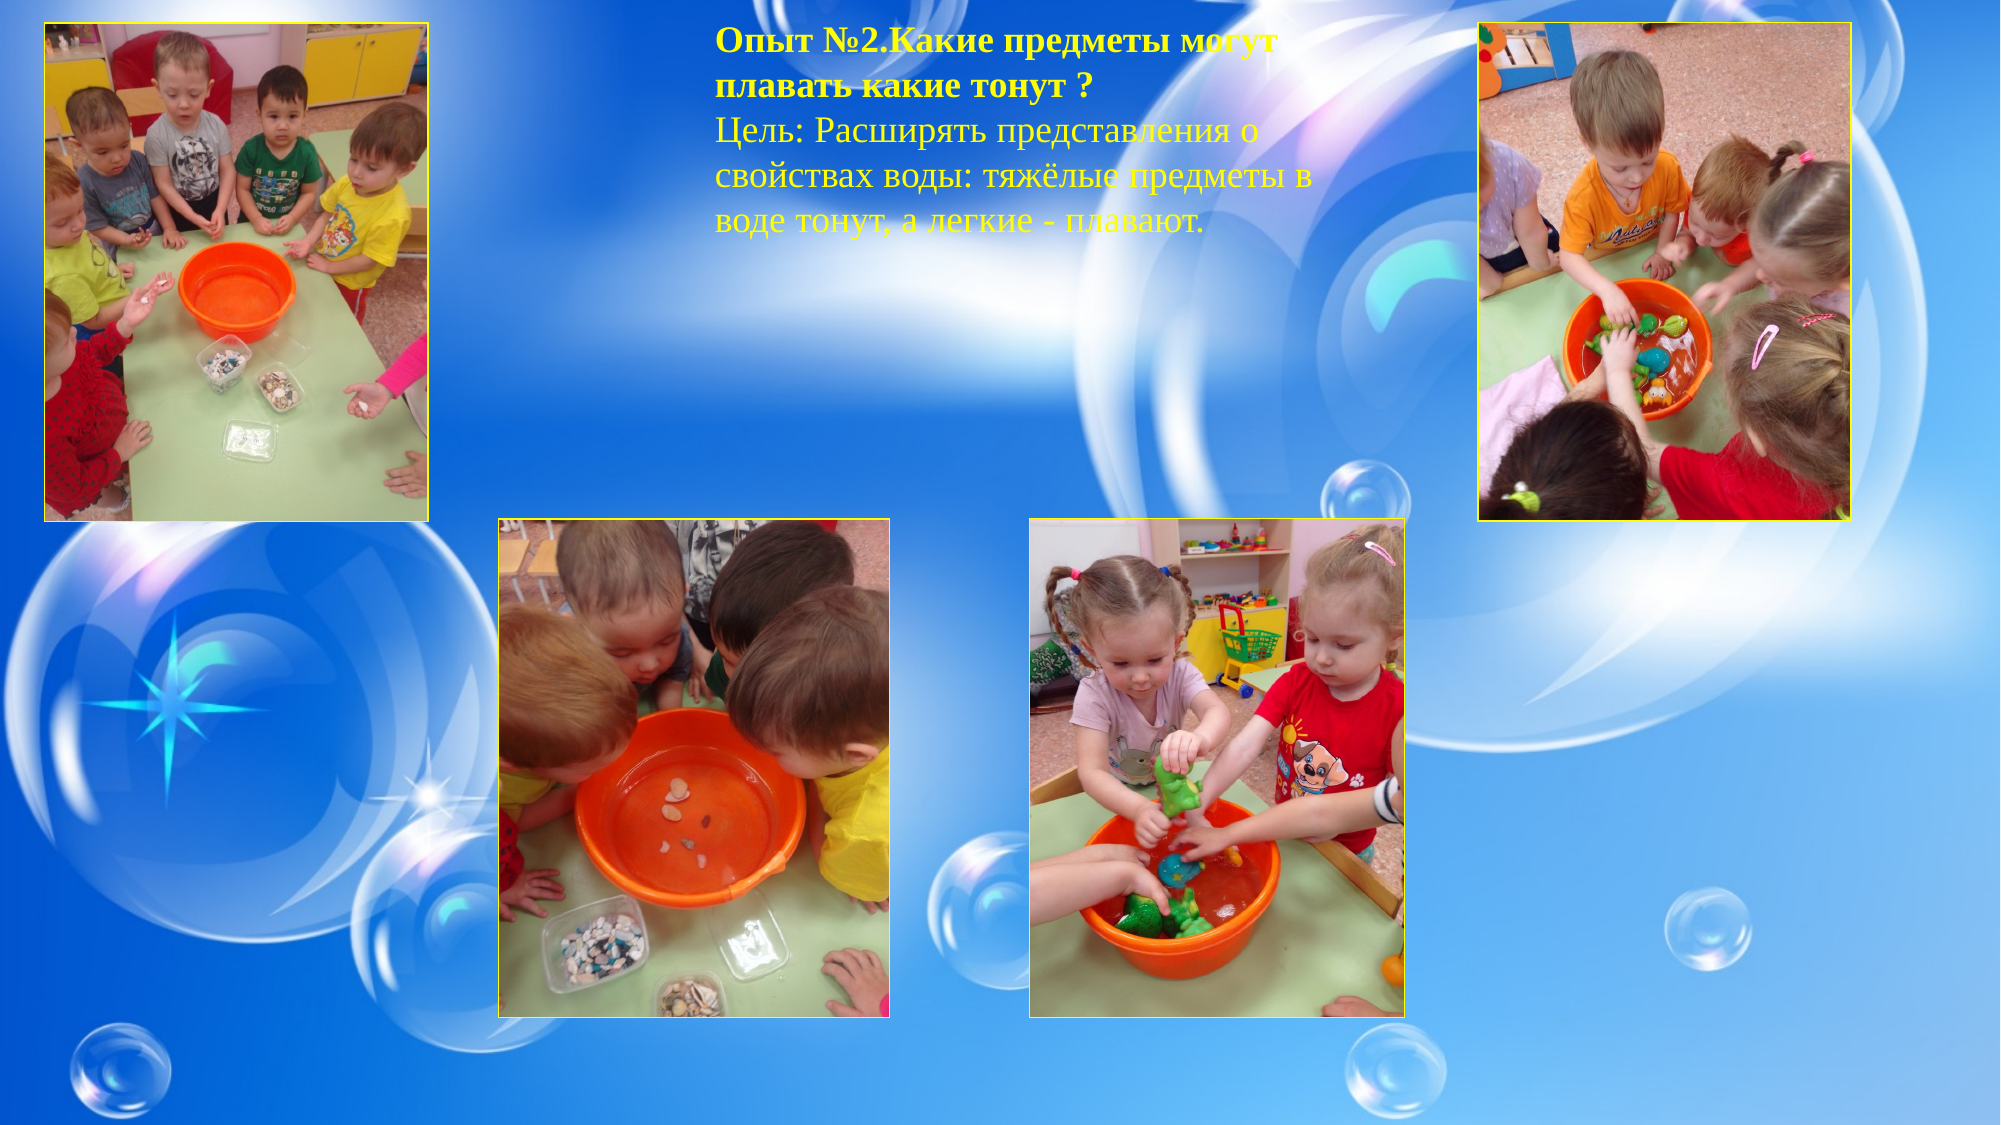

Опыт №2.Какие предметы могут плавать какие тонут ?
Цель: Расширять представления о свойствах воды: тяжёлые предметы в воде тонут, а легкие - плавают.